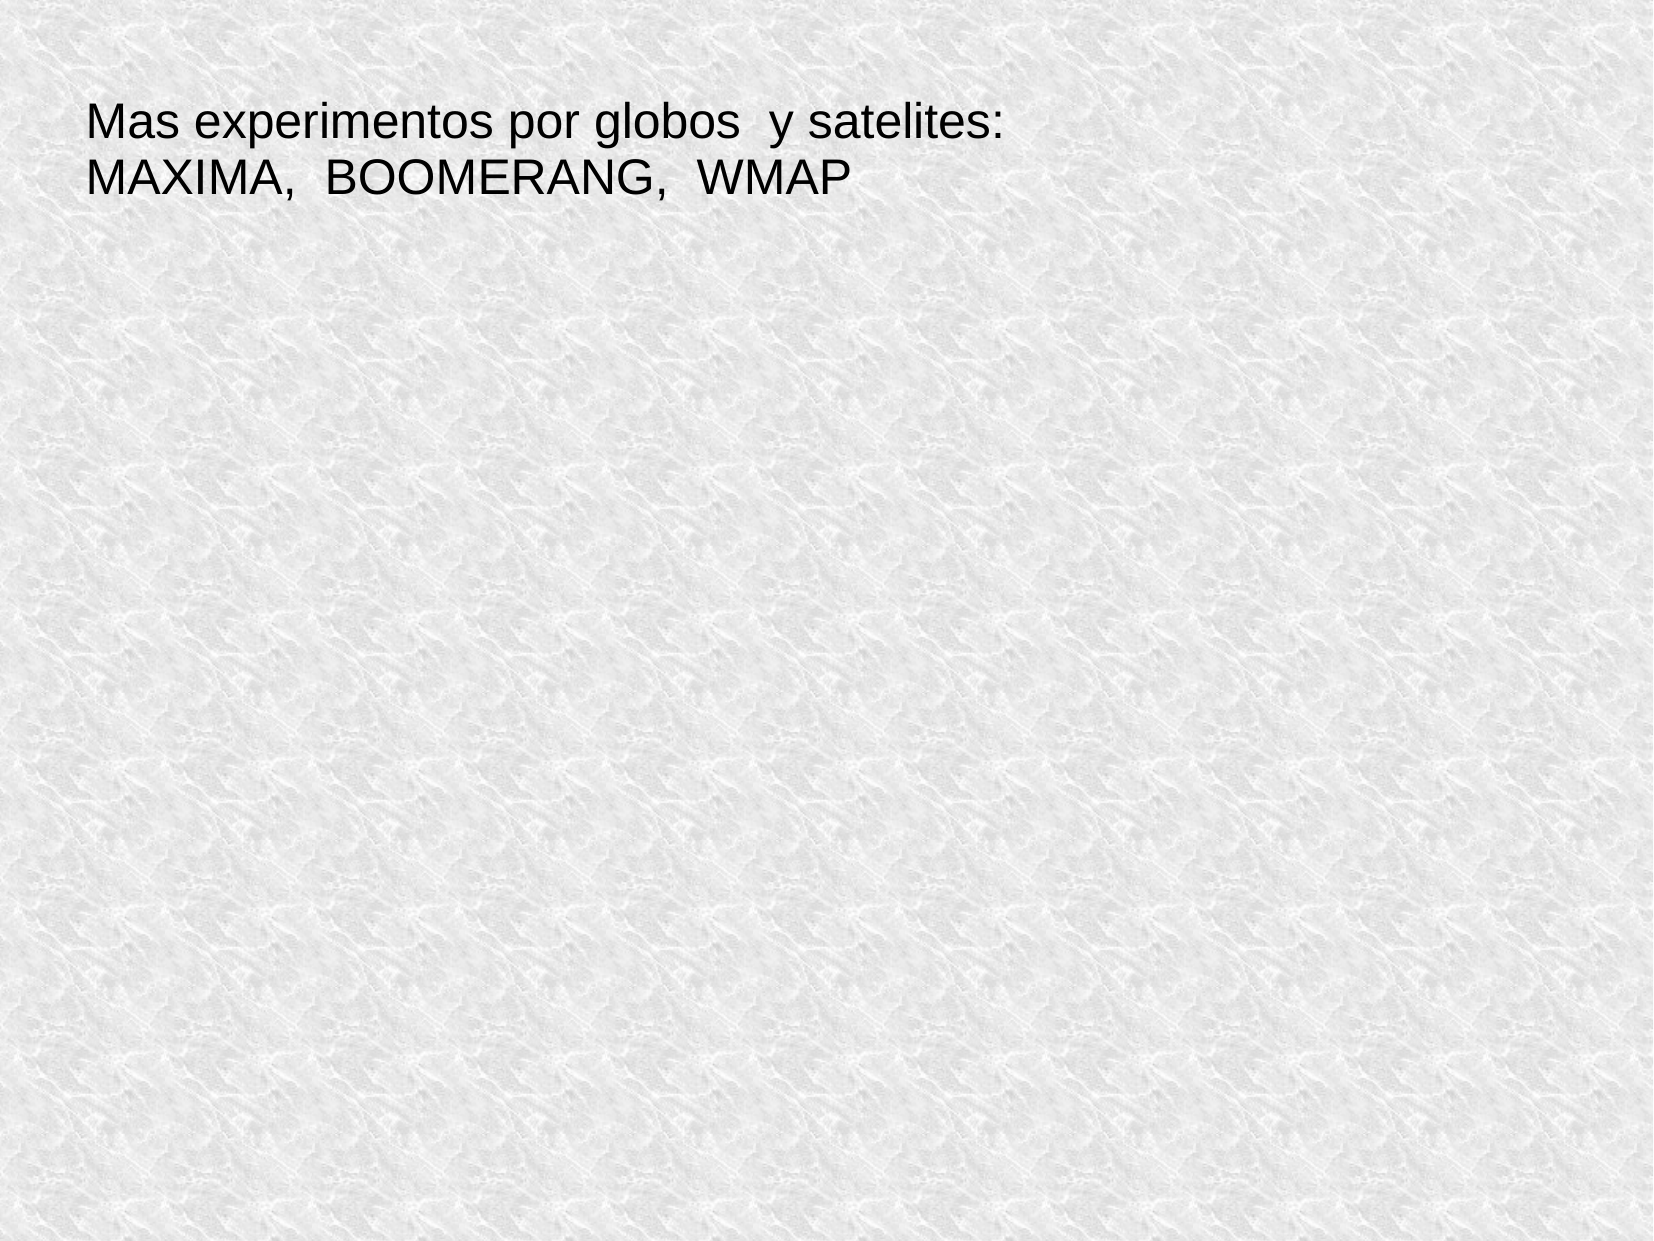

Mas experimentos por globos y satelites:
MAXIMA, BOOMERANG, WMAP